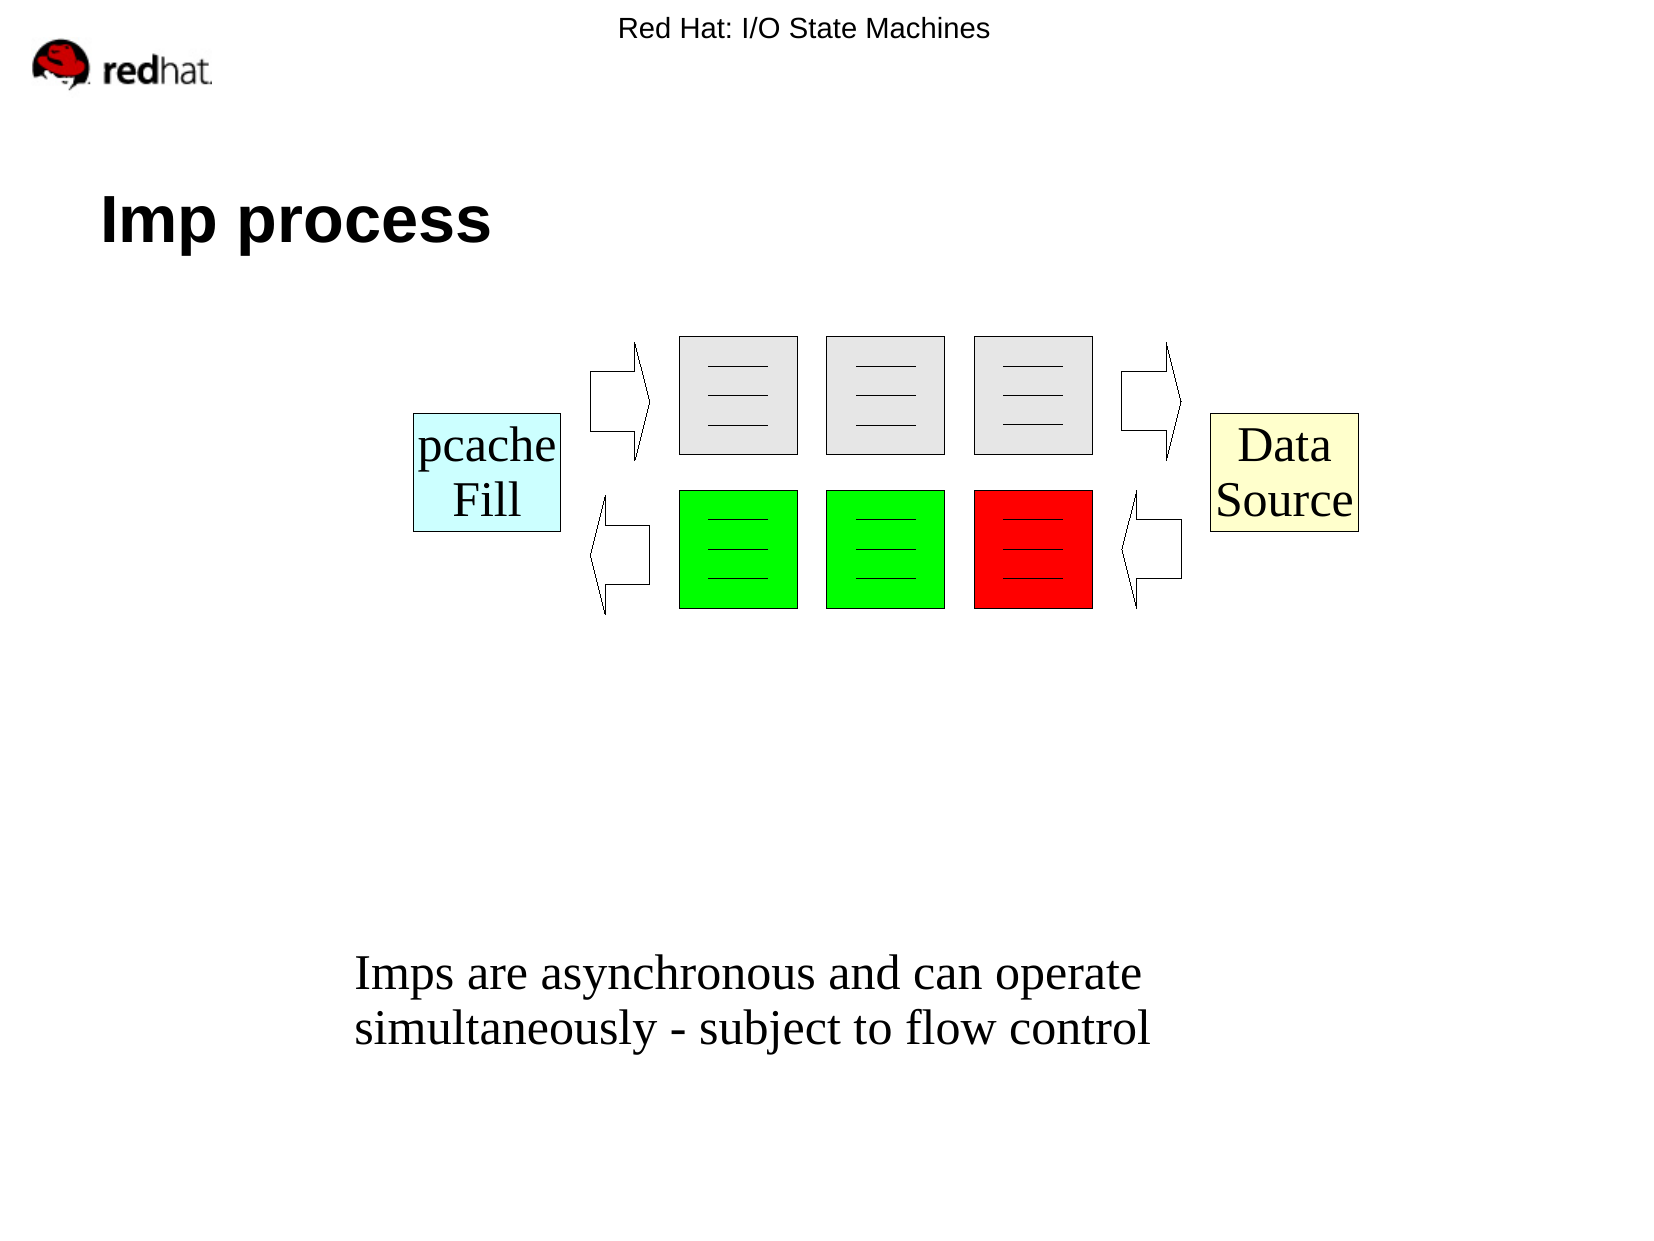

# Imp process
pcache
Fill
Data
Source
Imps are asynchronous and can operate simultaneously - subject to flow control